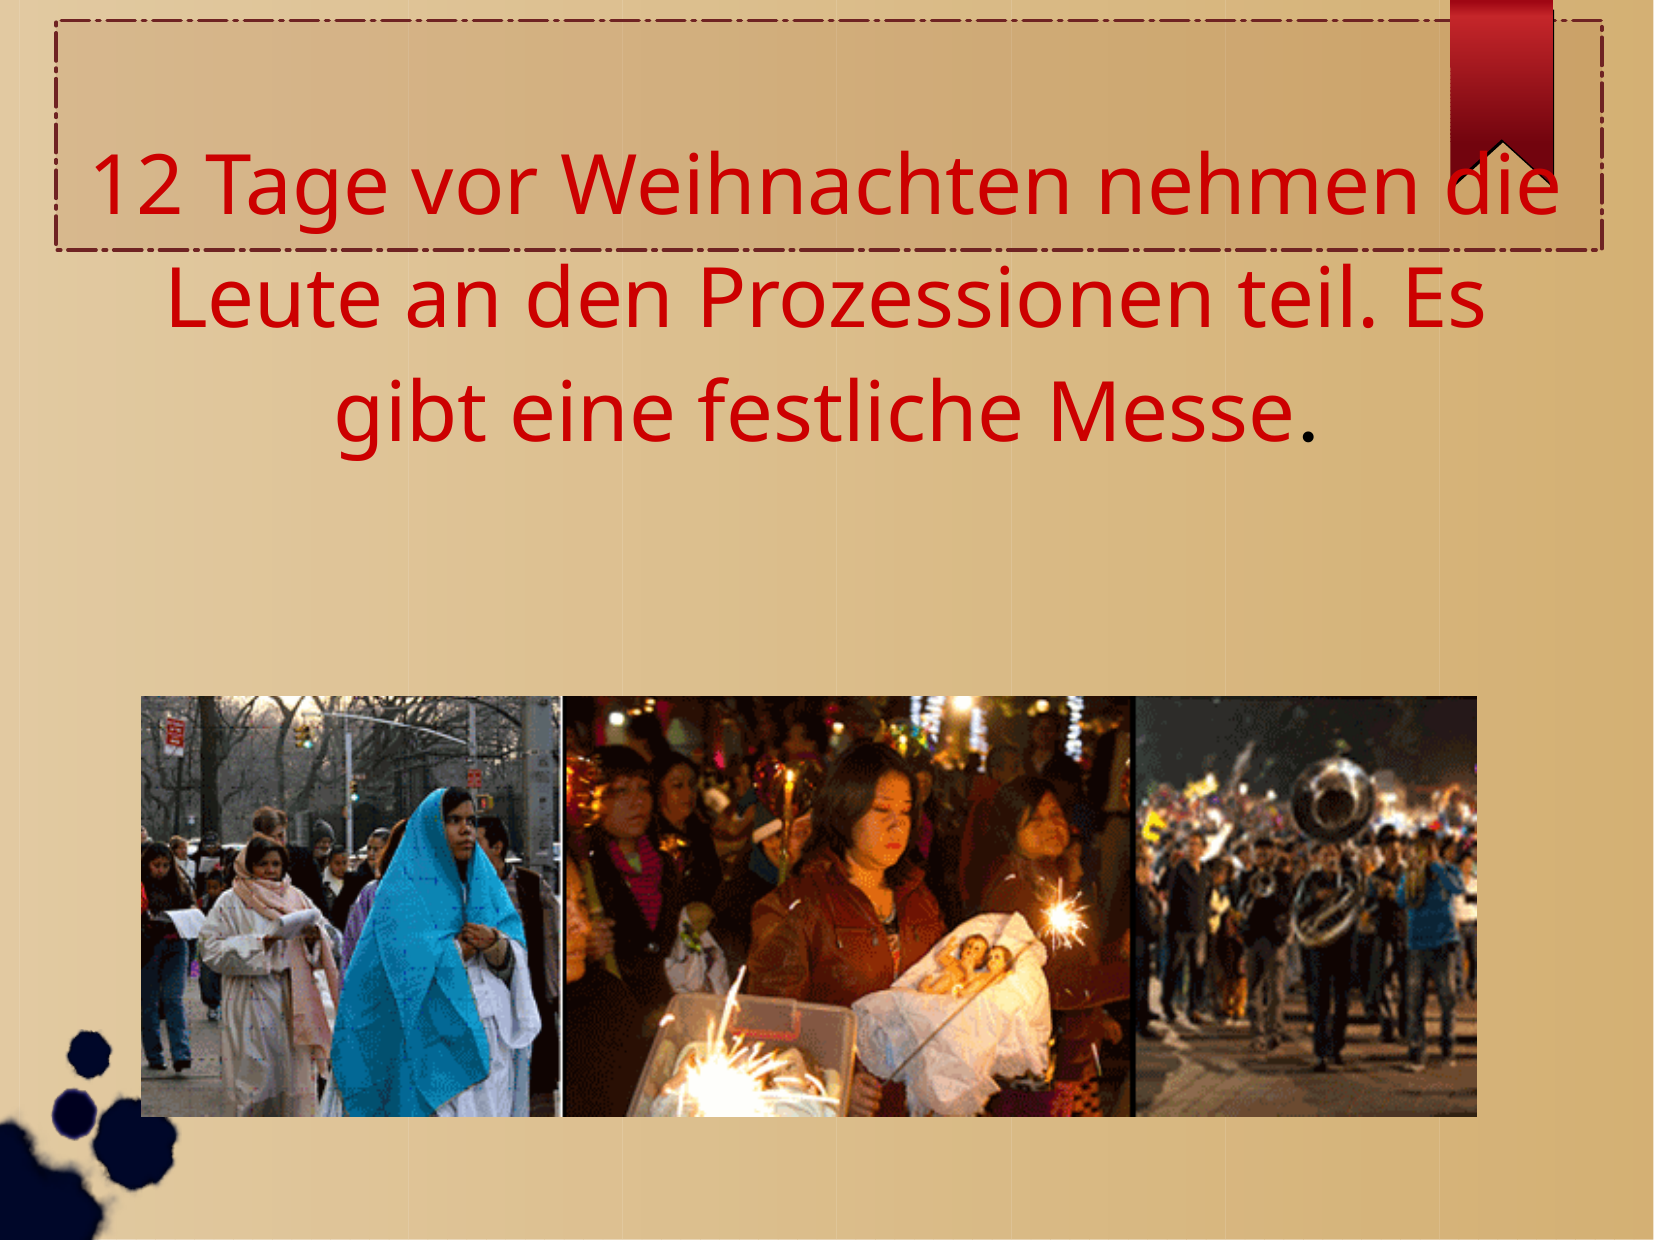

# 12 Tage vor Weihnachten nehmen die Leute an den Prozessionen teil. Es gibt eine festliche Messe.